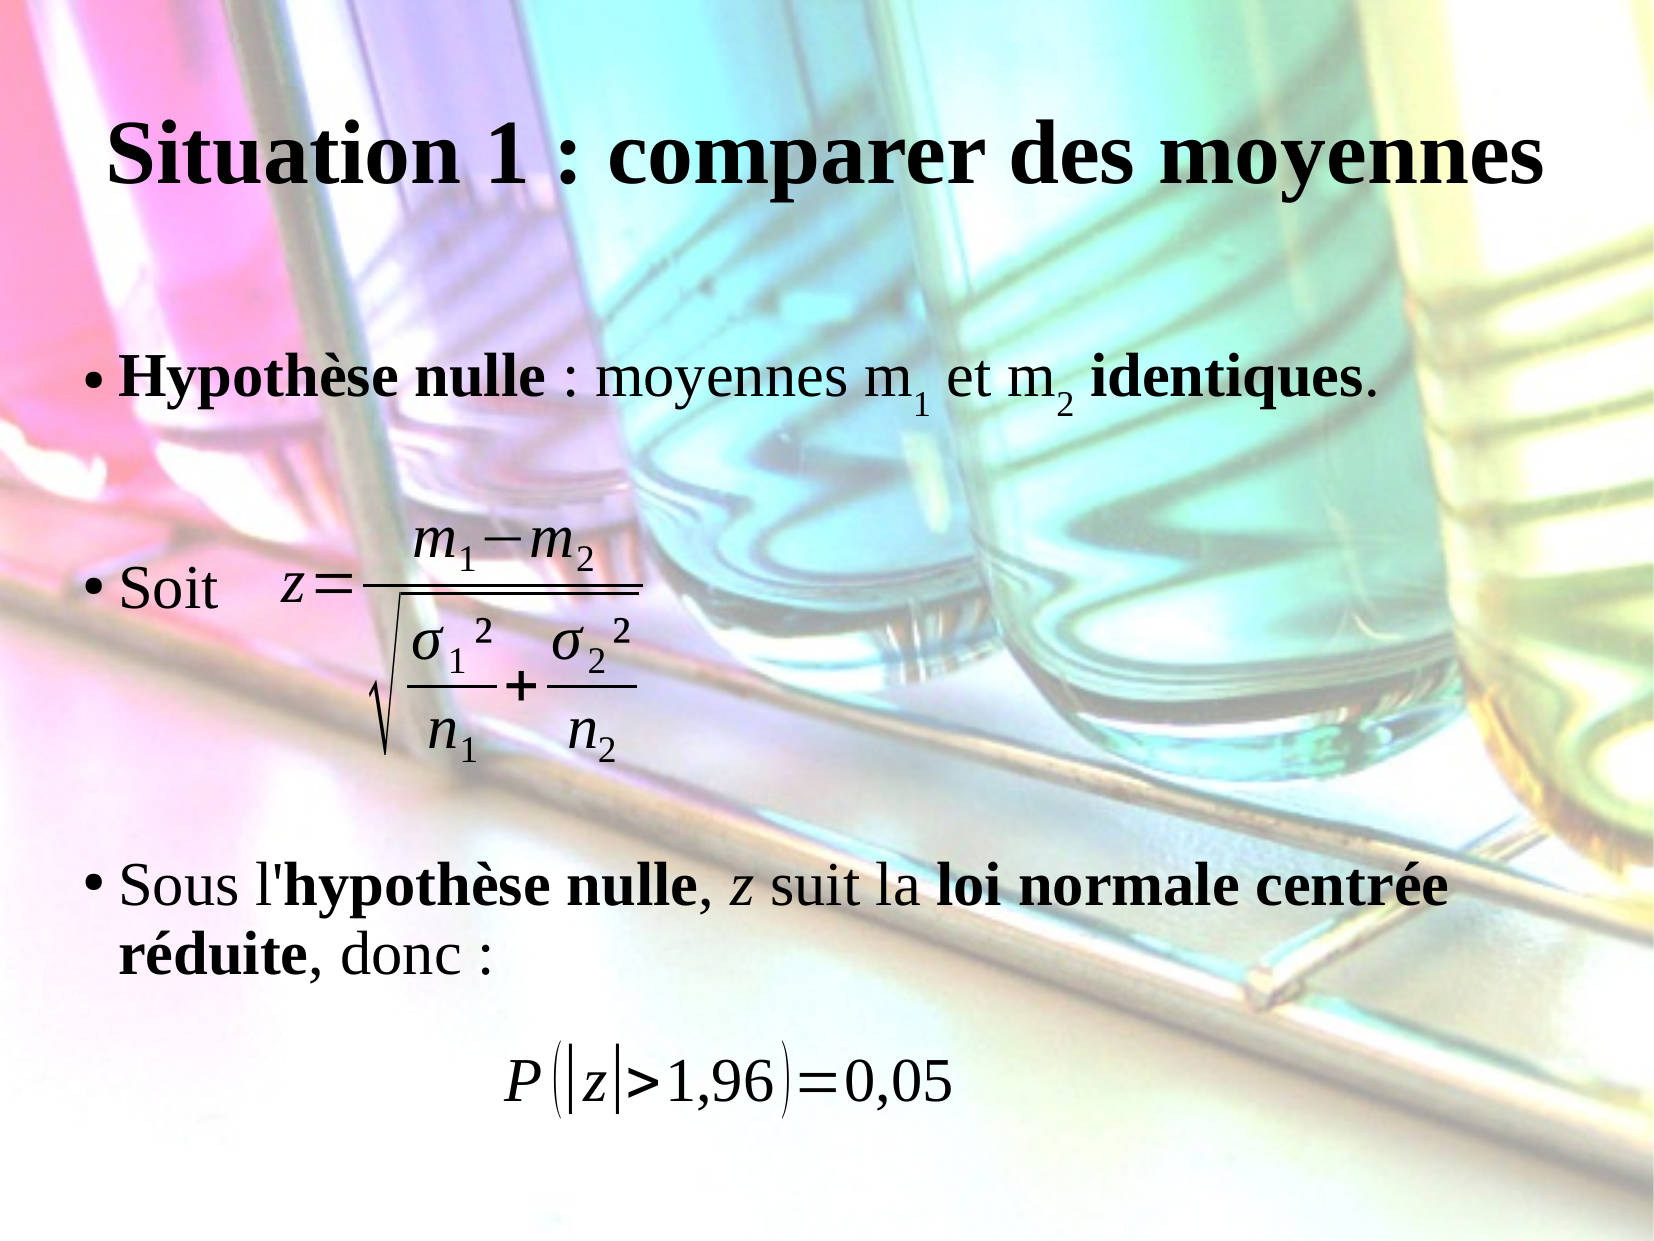

# Situation 1 : comparer des moyennes
Hypothèse nulle : moyennes m1 et m2 identiques.
Soit
Sous l'hypothèse nulle, z suit la loi normale centrée réduite, donc :